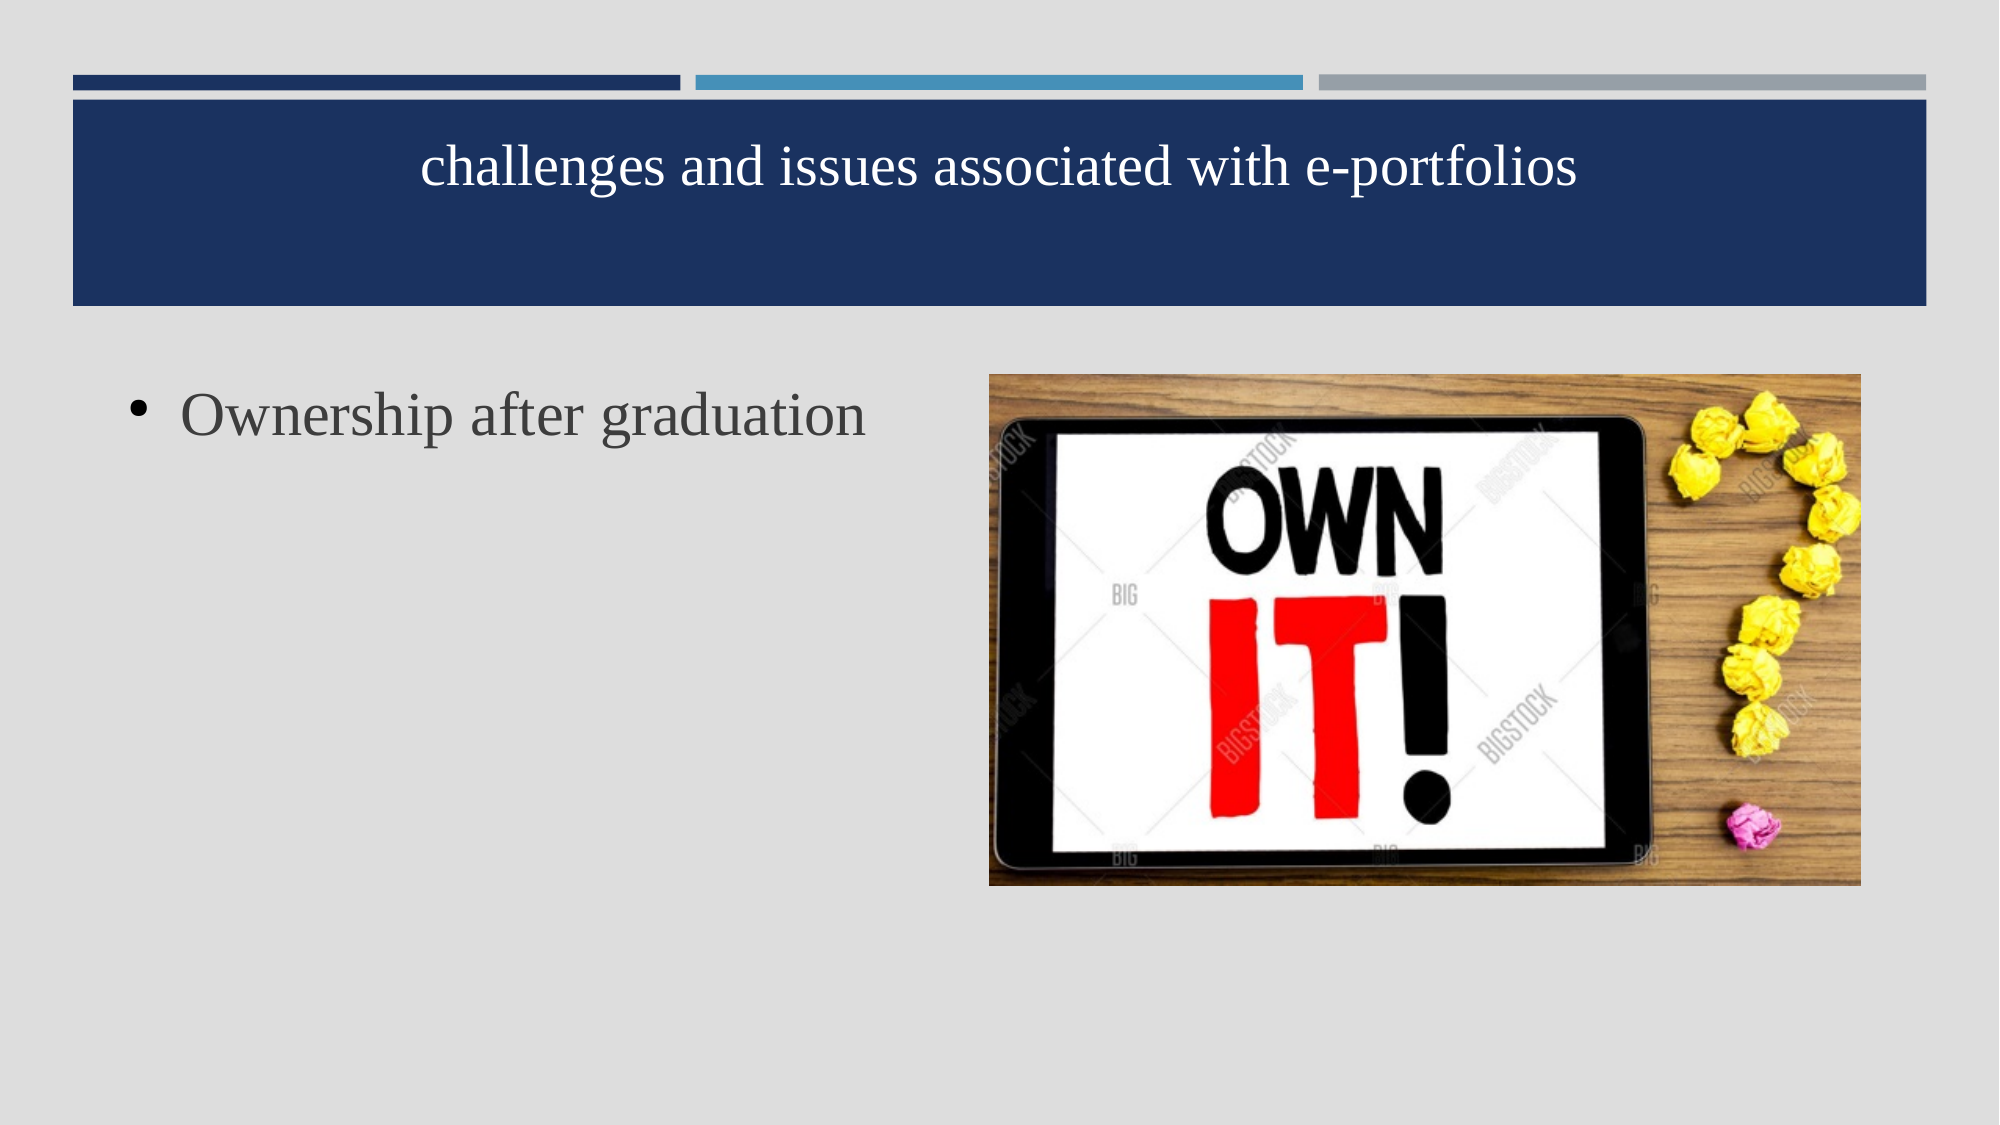

# challenges and issues associated with e-portfolios
Ownership after graduation